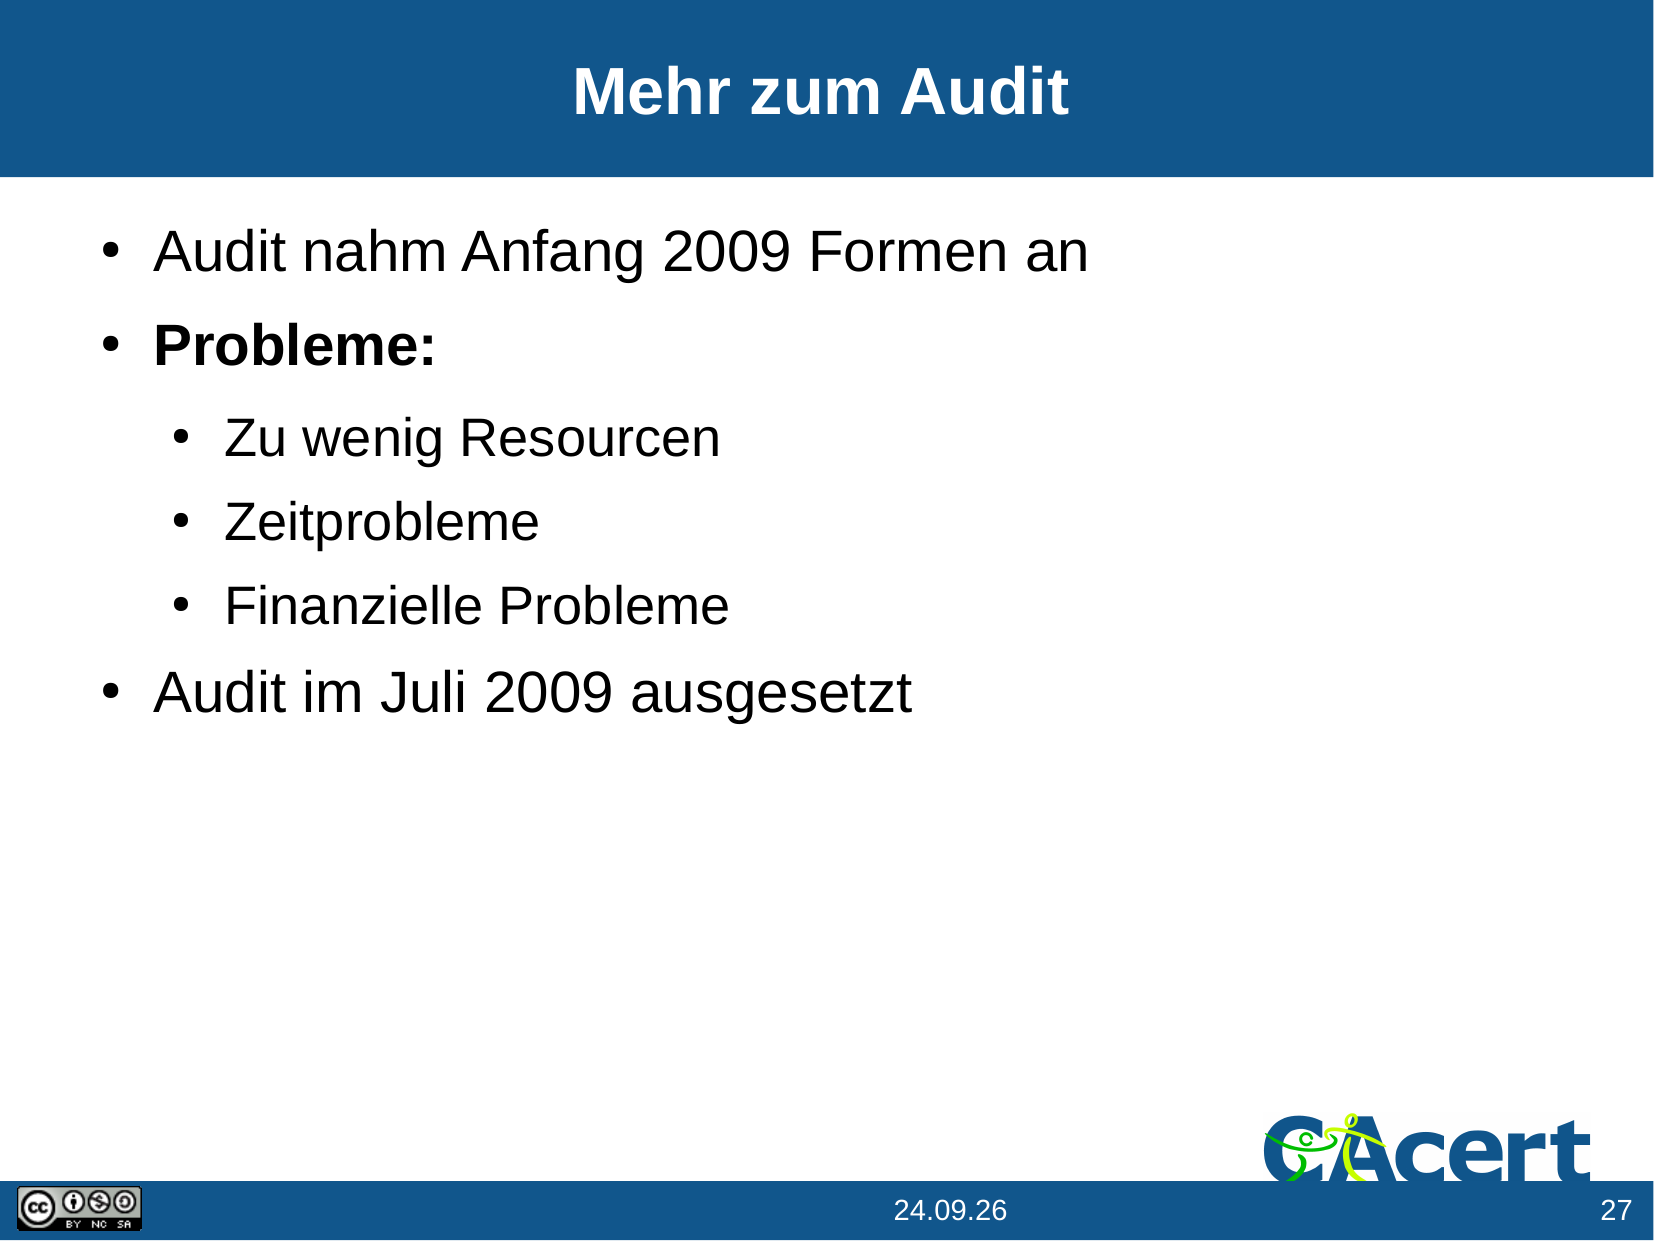

# Mehr zum Audit
Audit nahm Anfang 2009 Formen an
Probleme:
Zu wenig Resourcen
Zeitprobleme
Finanzielle Probleme
Audit im Juli 2009 ausgesetzt